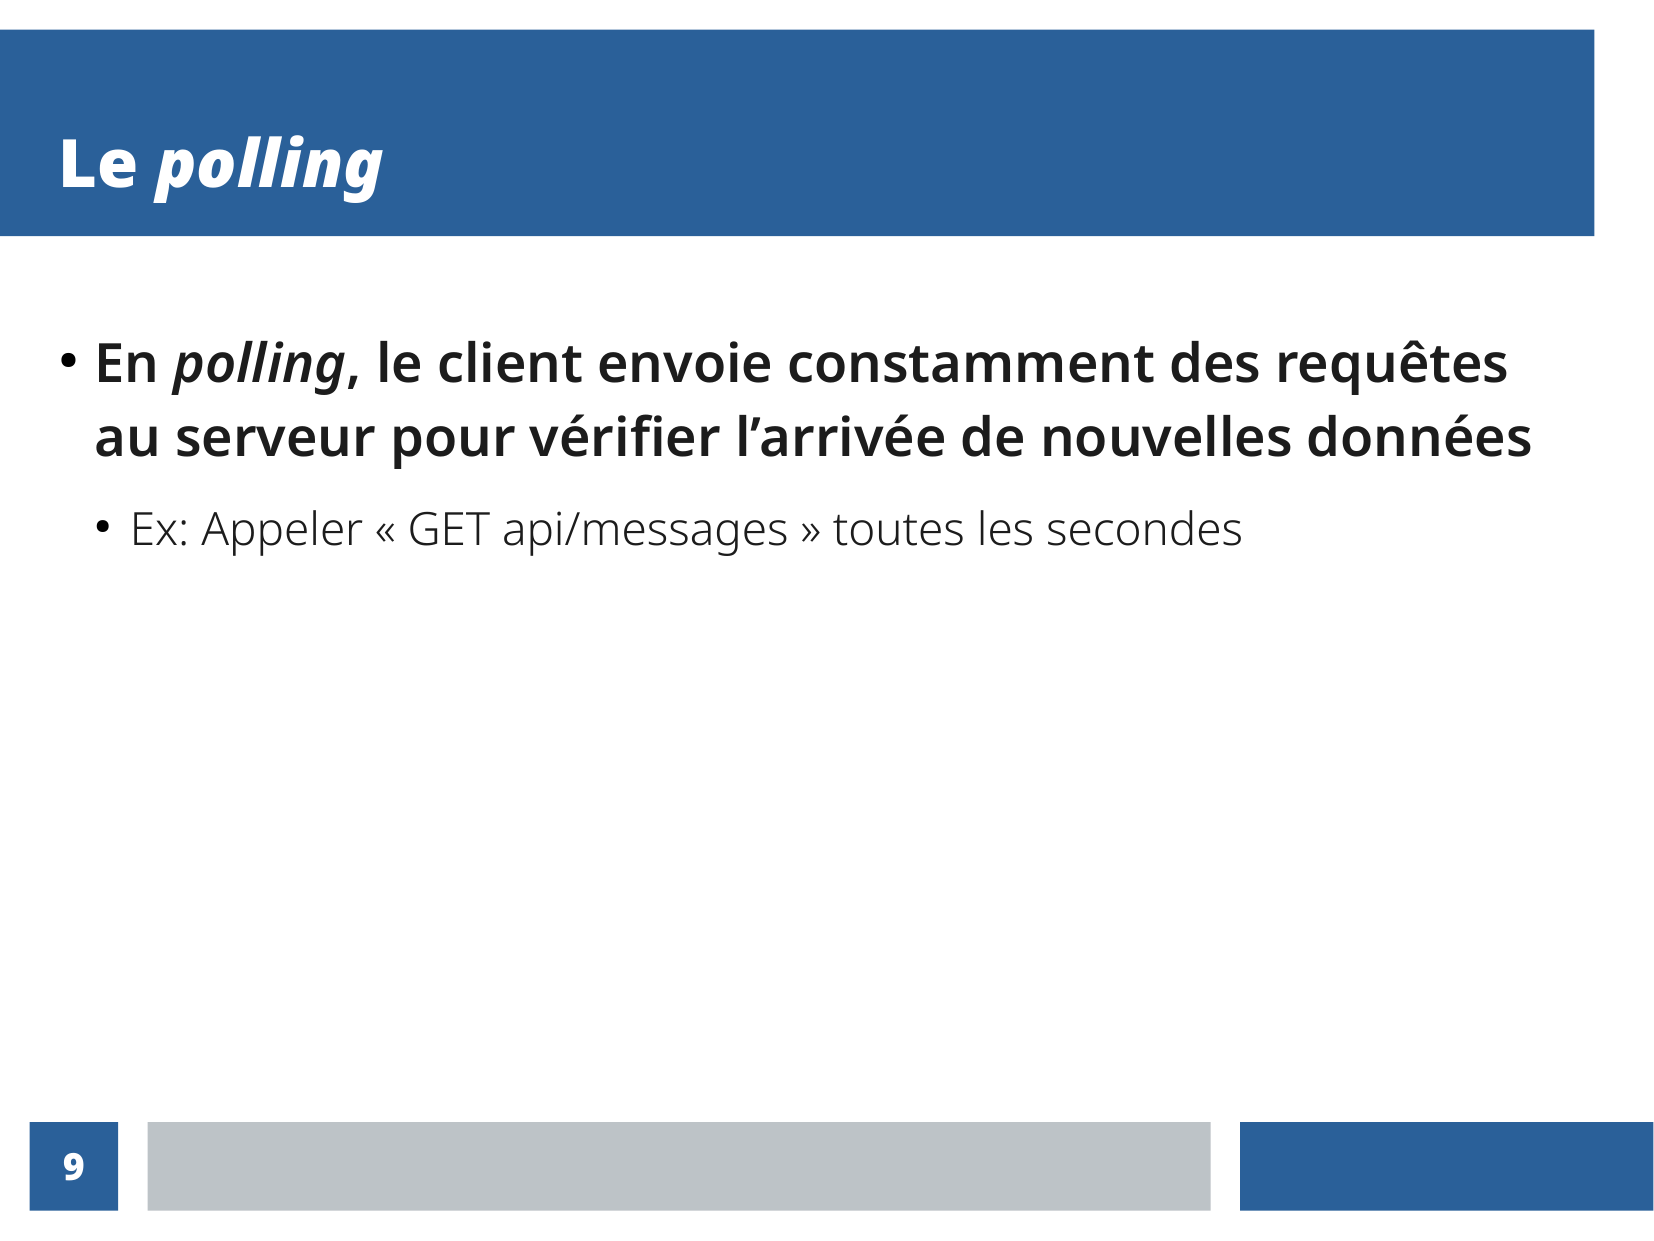

# Le polling
En polling, le client envoie constamment des requêtes au serveur pour vérifier l’arrivée de nouvelles données
Ex: Appeler « GET api/messages » toutes les secondes
9